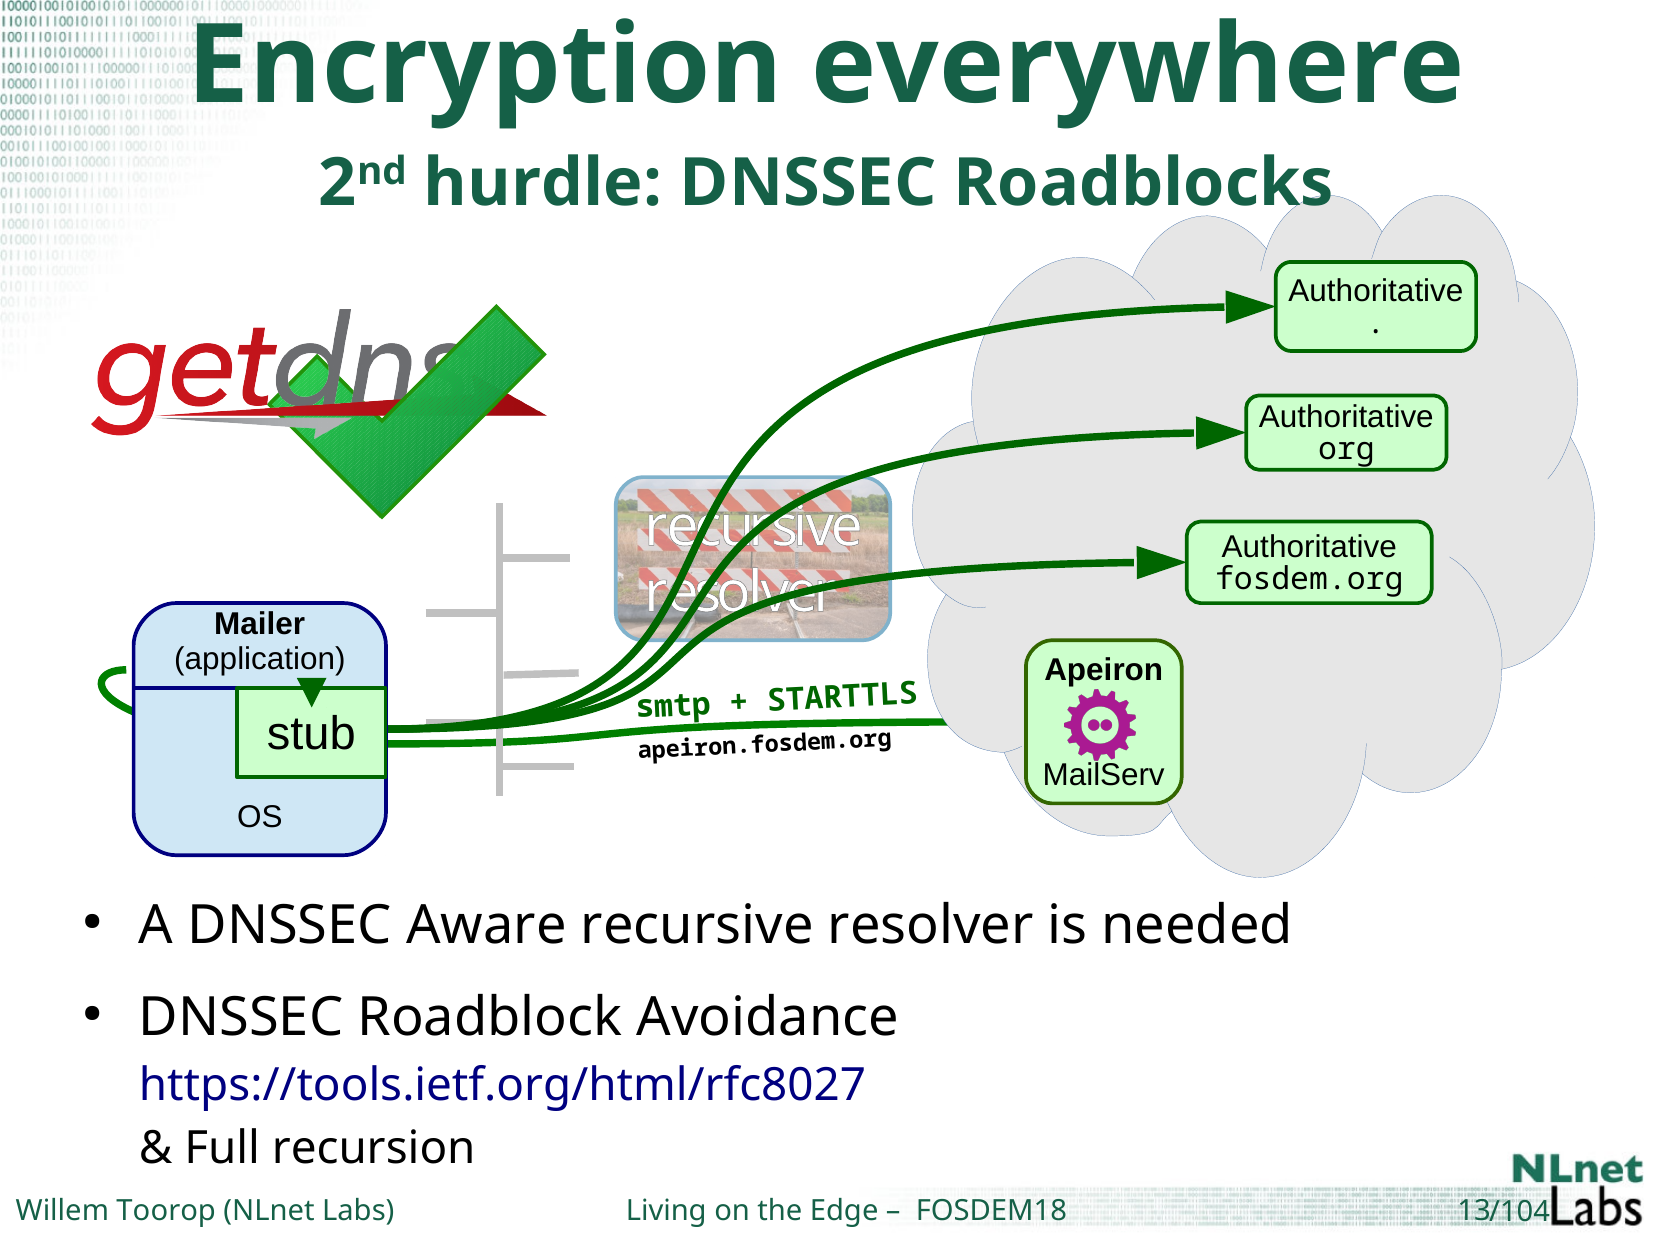

# Encryption everywhere 2nd hurdle: DNSSEC Roadblocks
A DNSSEC Aware recursive resolver is needed
DNSSEC Roadblock Avoidance https://tools.ietf.org/html/rfc8027
& Full recursion